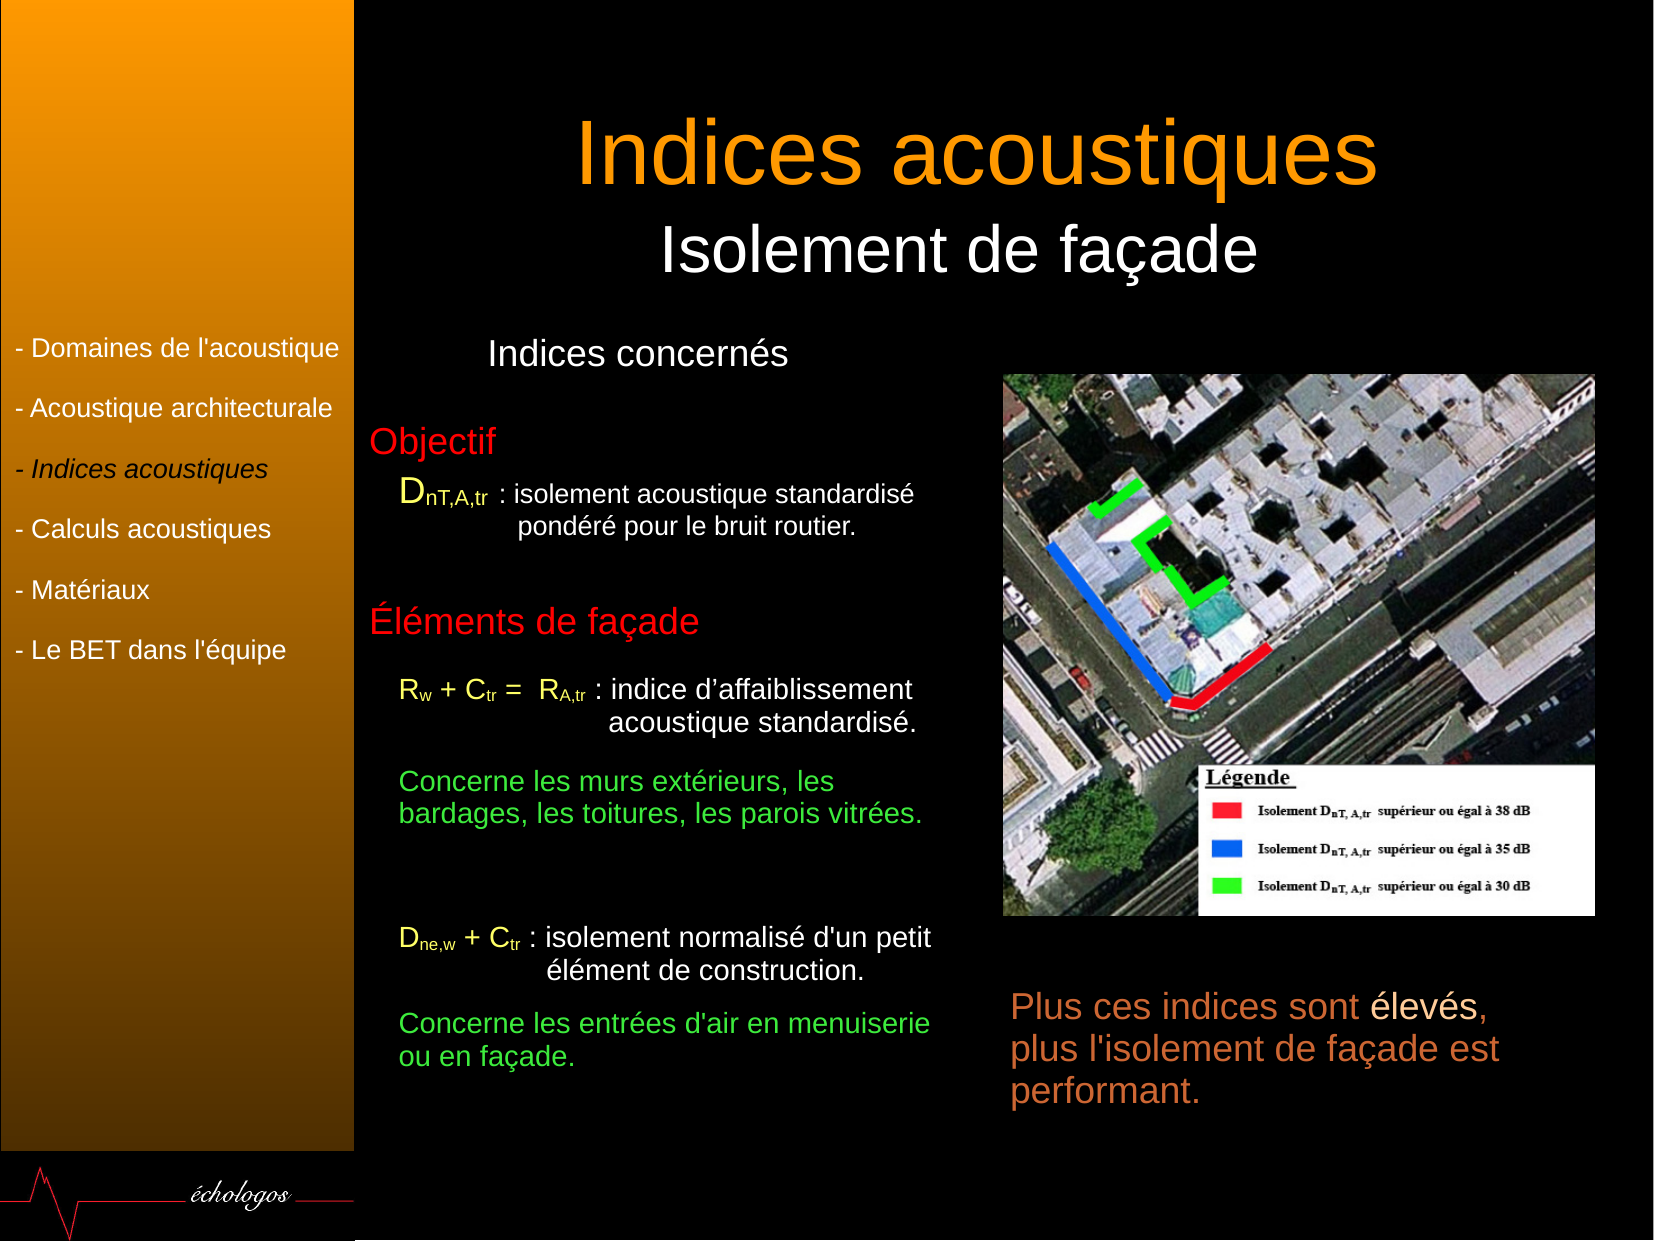

# Indices acoustiques
Isolement de façade
Indices concernés
- Domaines de l'acoustique
- Acoustique architecturale
- Indices acoustiques
- Calculs acoustiques
- Matériaux
- Le BET dans l'équipe
Objectif
DnT,A,tr : isolement acoustique standardisé 	 pondéré pour le bruit routier.
Éléments de façade
Rw + Ctr = RA,tr : indice d’affaiblissement acoustique standardisé.
Concerne les murs extérieurs, les bardages, les toitures, les parois vitrées.
Dne,w + Ctr : isolement normalisé d'un petit élément de construction.
Plus ces indices sont élevés, plus l'isolement de façade est performant.
Concerne les entrées d'air en menuiserie ou en façade.